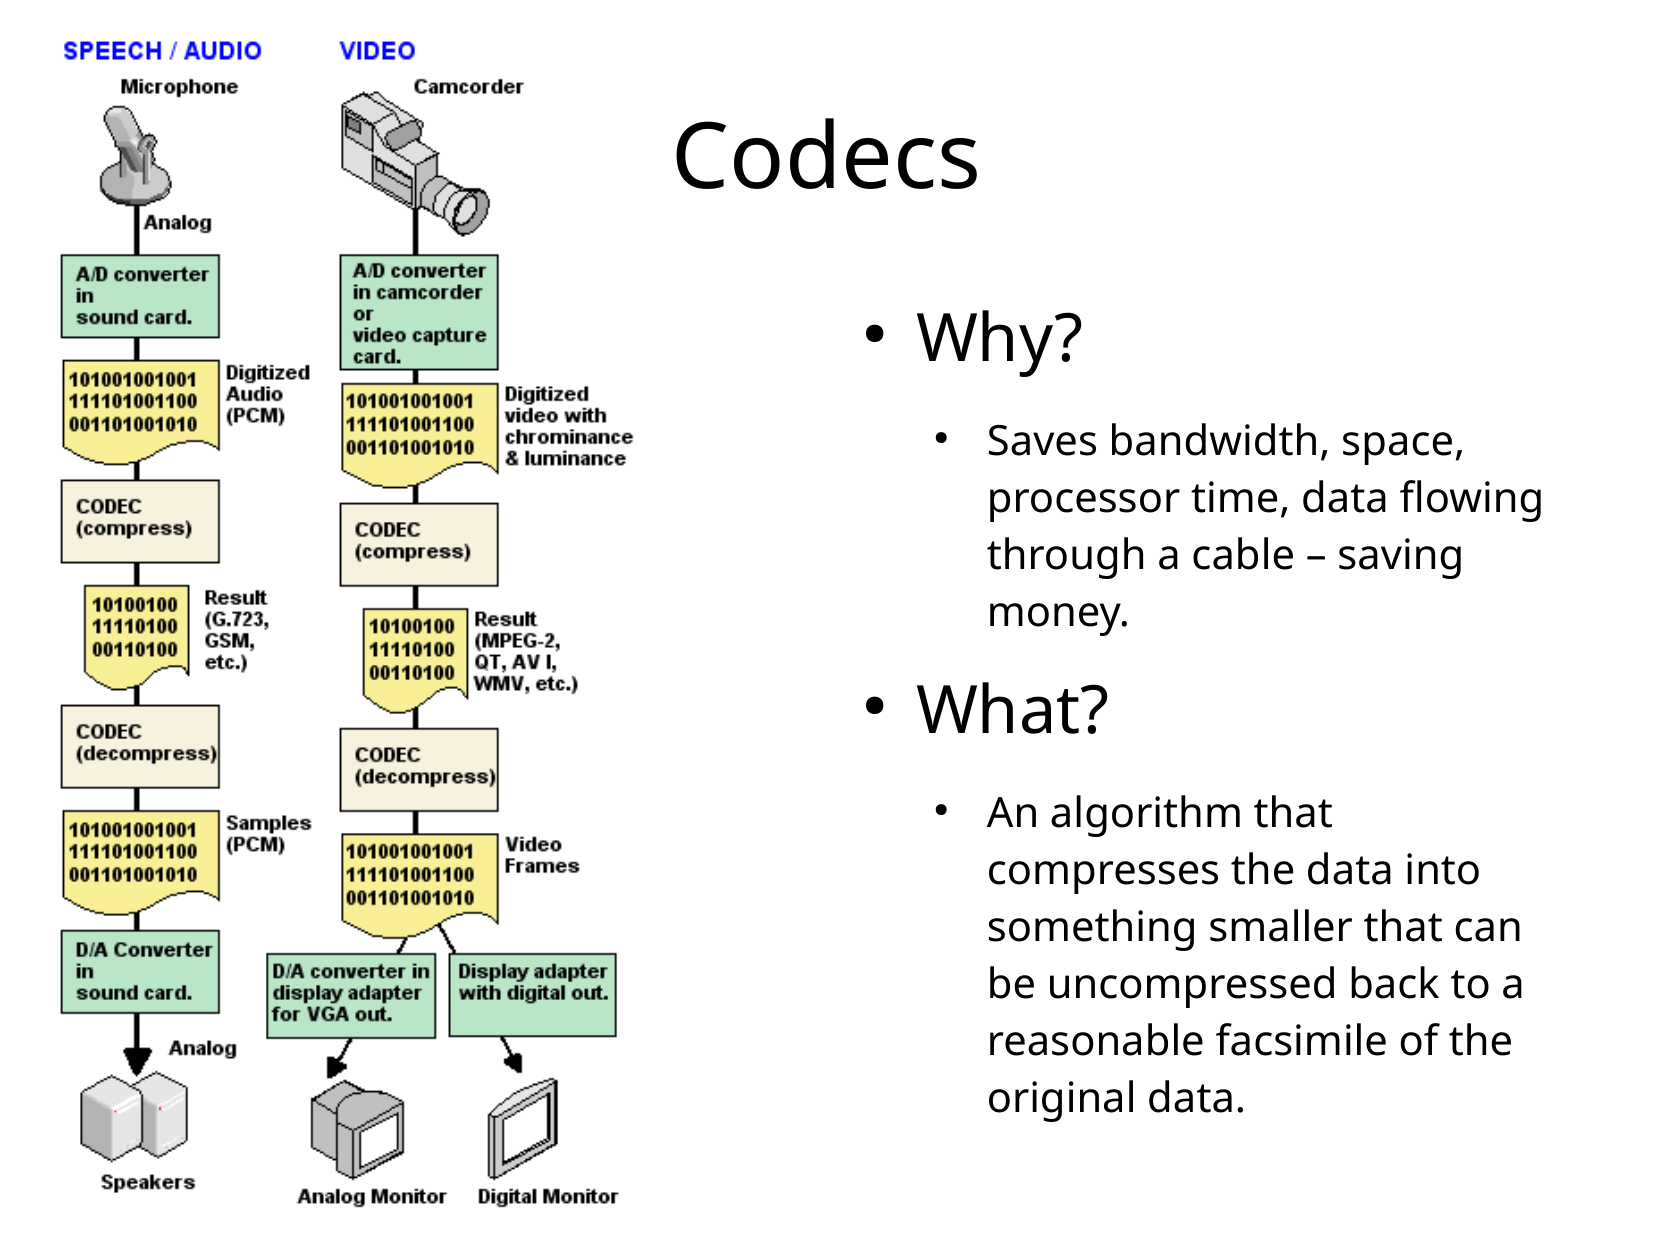

# Codecs
Why?
Saves bandwidth, space, processor time, data flowing through a cable – saving money.
What?
An algorithm that compresses the data into something smaller that can be uncompressed back to a reasonable facsimile of the original data.